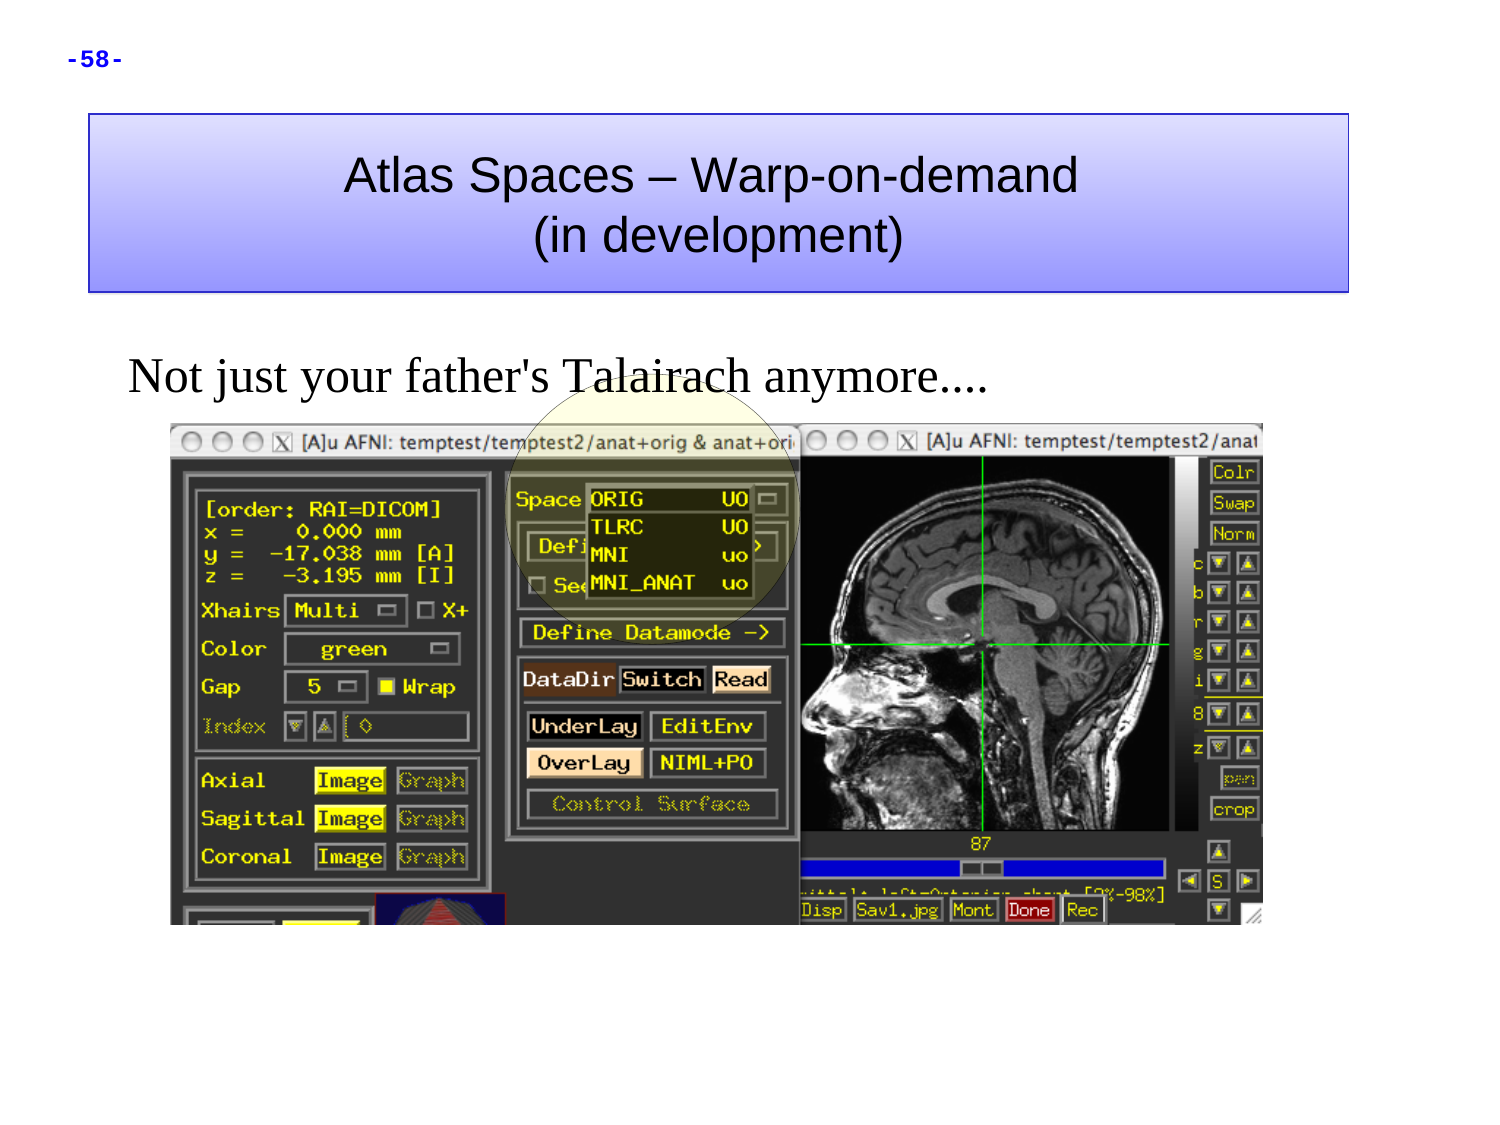

Atlas Spaces – Warp-on-demand
(in development)
Not just your father's Talairach anymore....